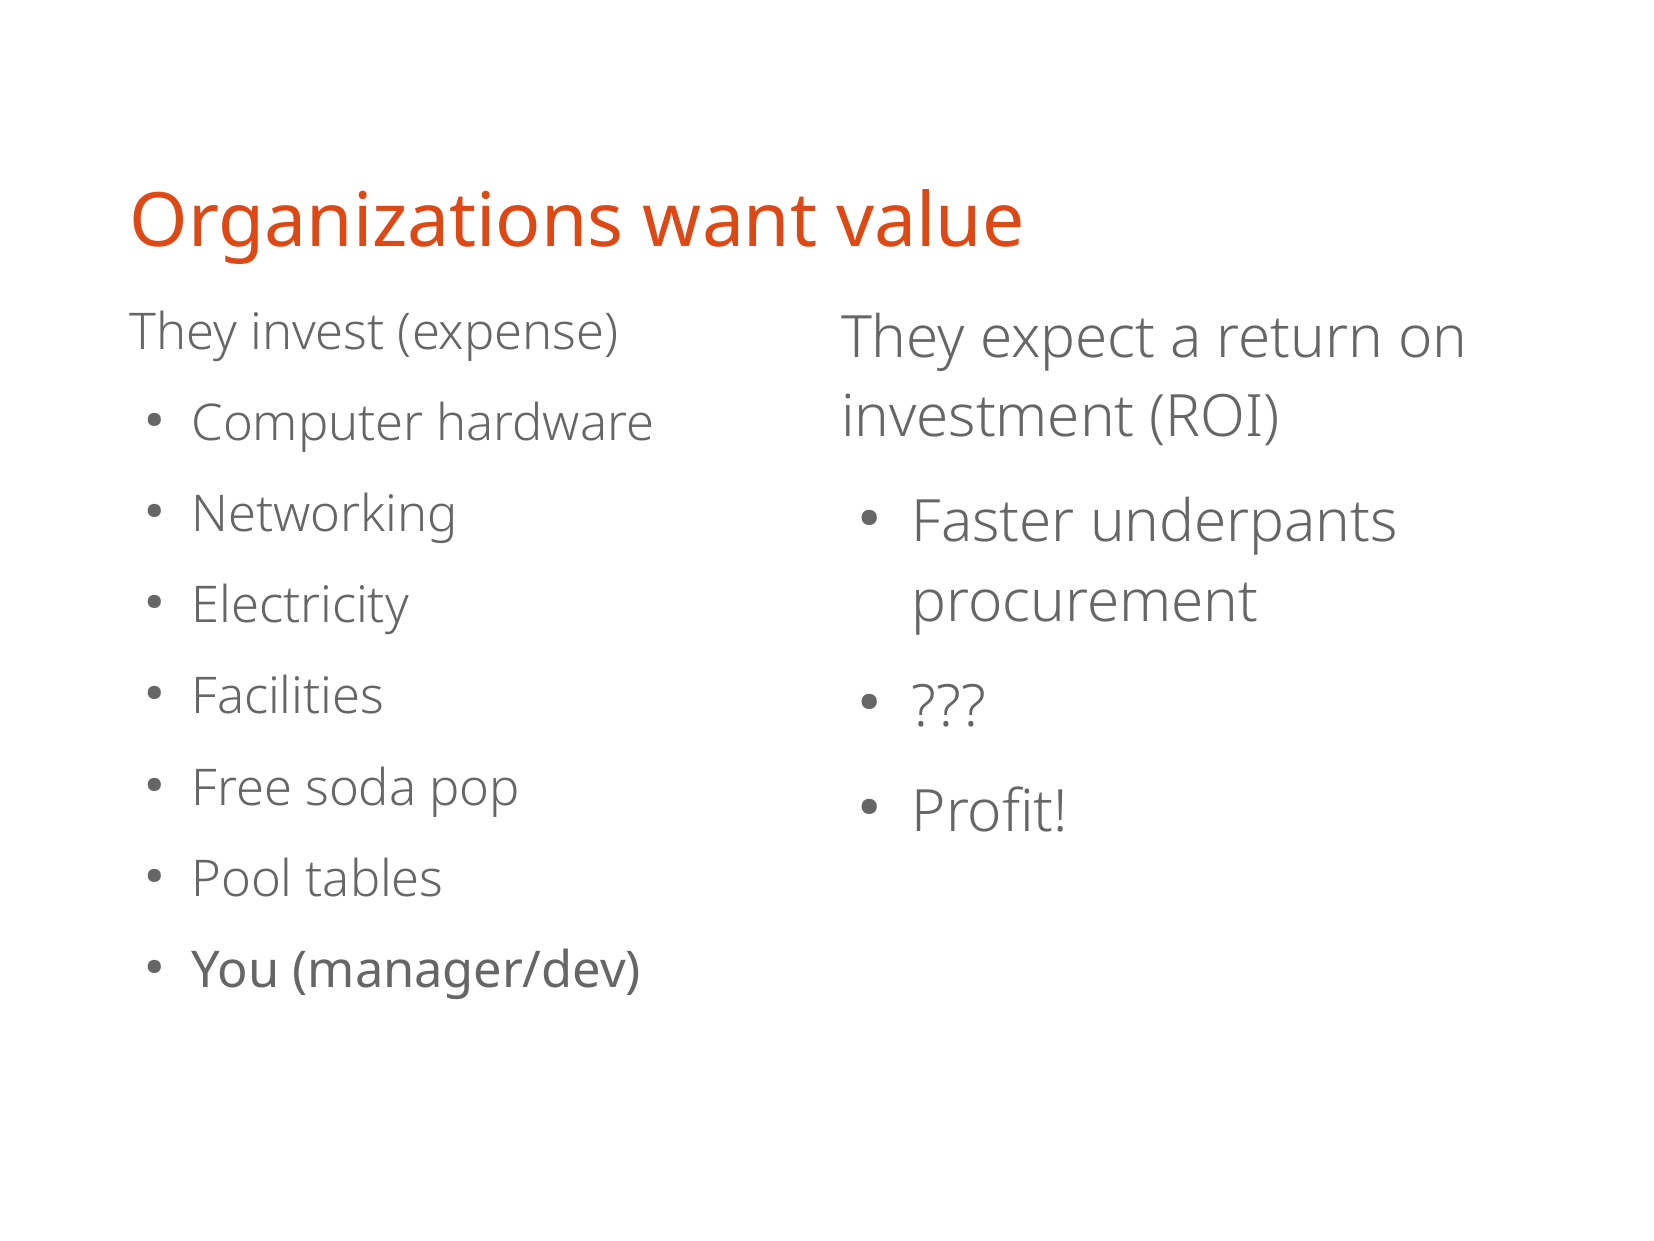

# Organizations want value
They invest (expense)
Computer hardware
Networking
Electricity
Facilities
Free soda pop
Pool tables
You (manager/dev)
They expect a return on investment (ROI)
Faster underpants procurement
???
Profit!